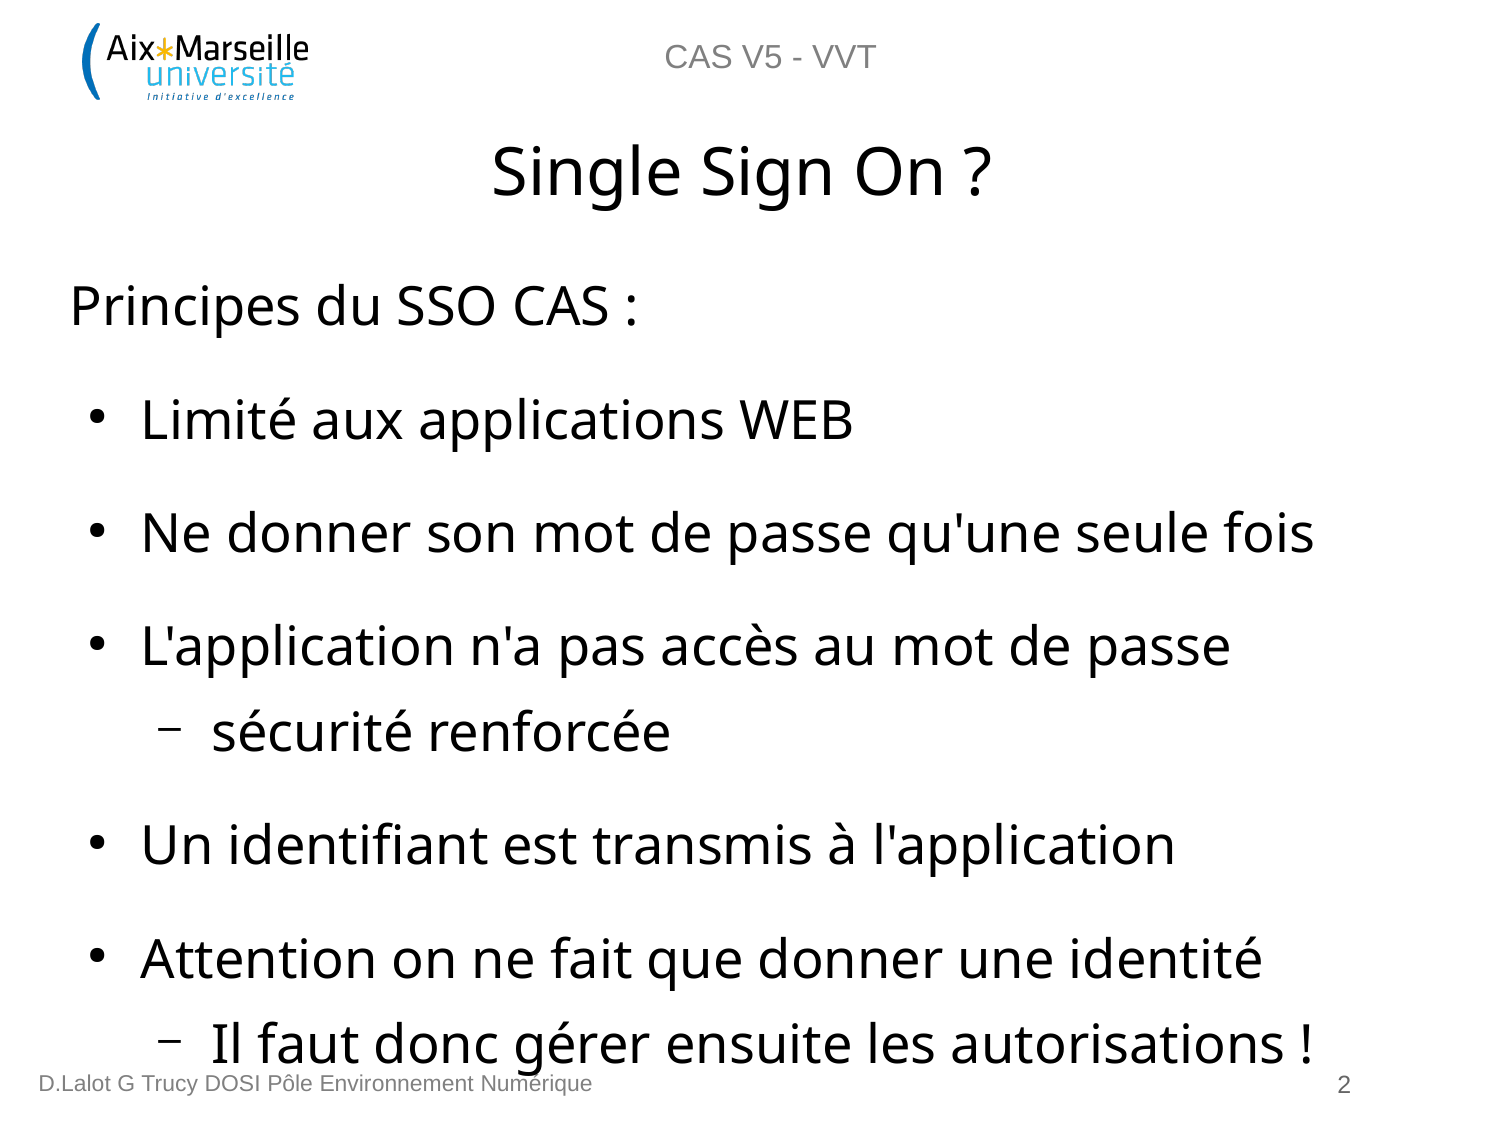

# Single Sign On ?
Principes du SSO CAS :
Limité aux applications WEB
Ne donner son mot de passe qu'une seule fois
L'application n'a pas accès au mot de passe
sécurité renforcée
Un identifiant est transmis à l'application
Attention on ne fait que donner une identité
Il faut donc gérer ensuite les autorisations !